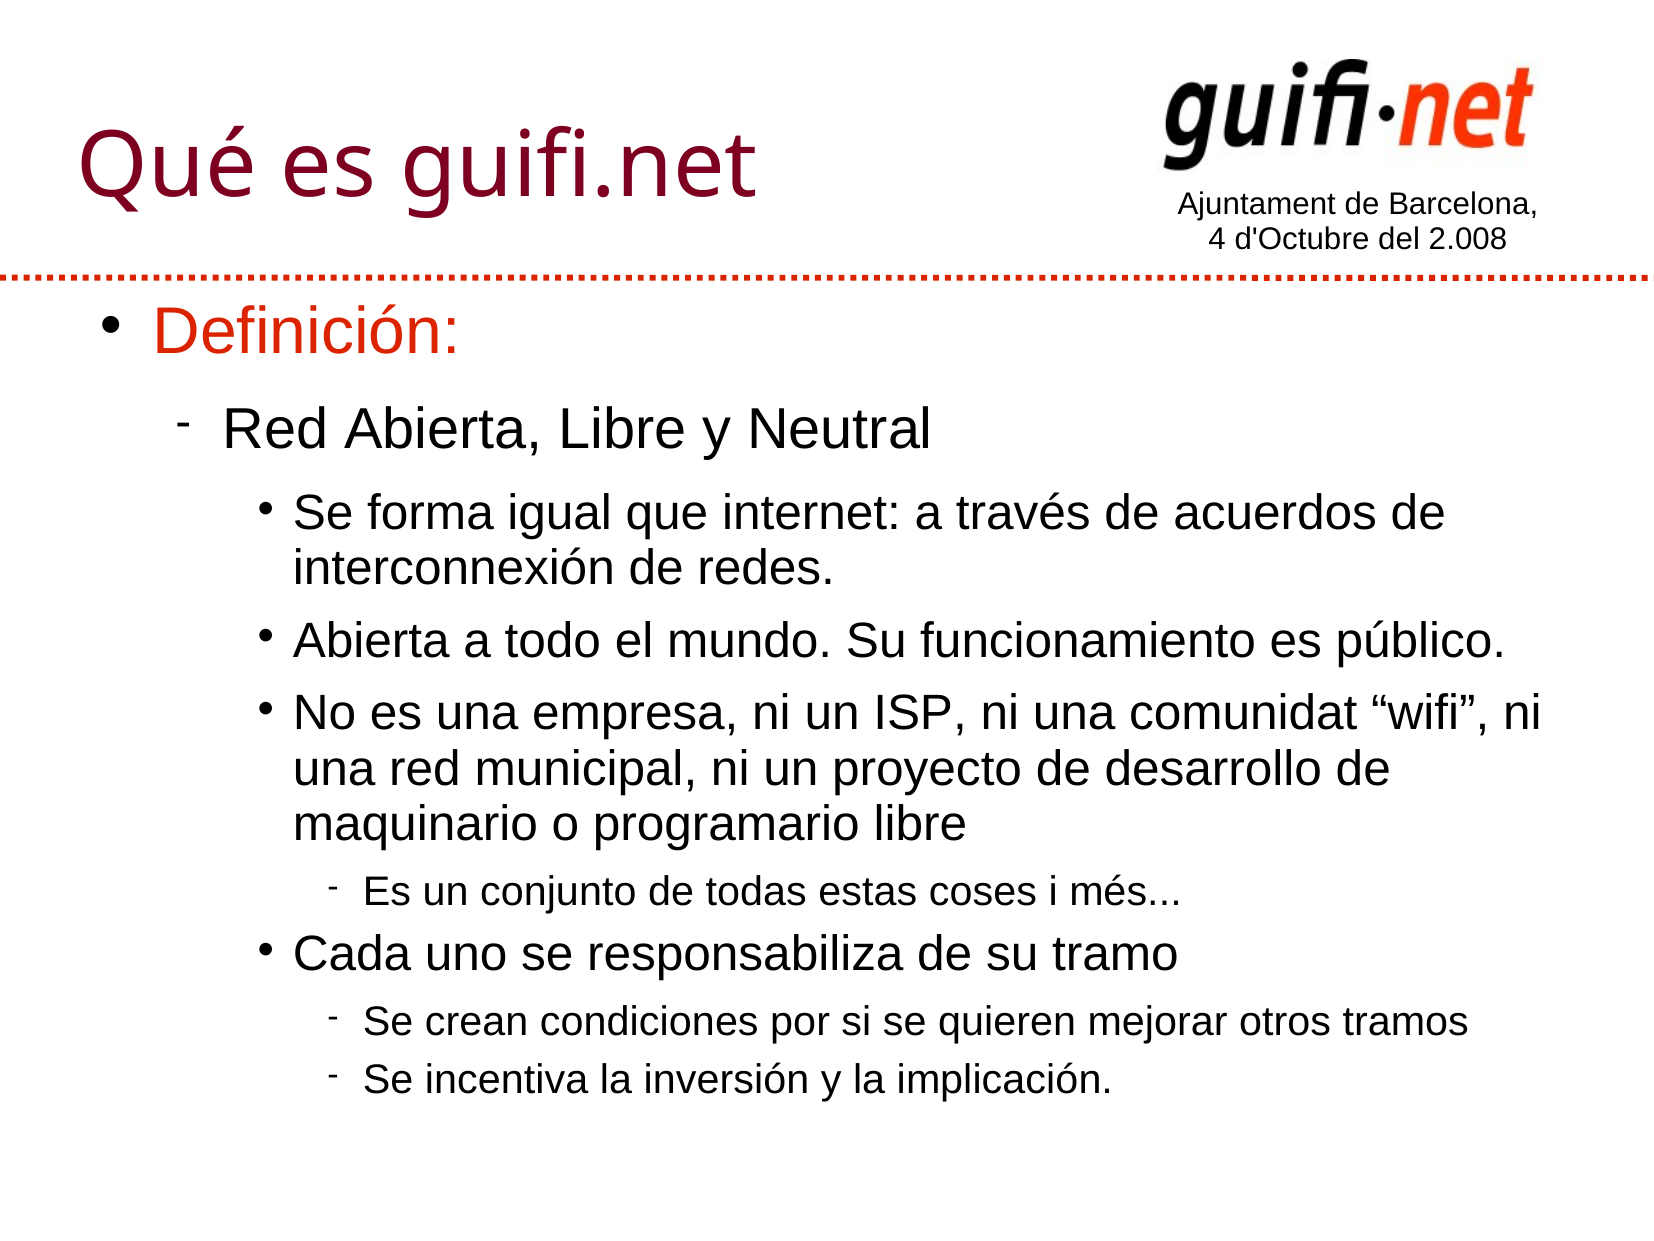

# Qué es guifi.net
Definición:
Red Abierta, Libre y Neutral
Se forma igual que internet: a través de acuerdos de interconnexión de redes.
Abierta a todo el mundo. Su funcionamiento es público.
No es una empresa, ni un ISP, ni una comunidat “wifi”, ni una red municipal, ni un proyecto de desarrollo de maquinario o programario libre
Es un conjunto de todas estas coses i més...
Cada uno se responsabiliza de su tramo
Se crean condiciones por si se quieren mejorar otros tramos
Se incentiva la inversión y la implicación.